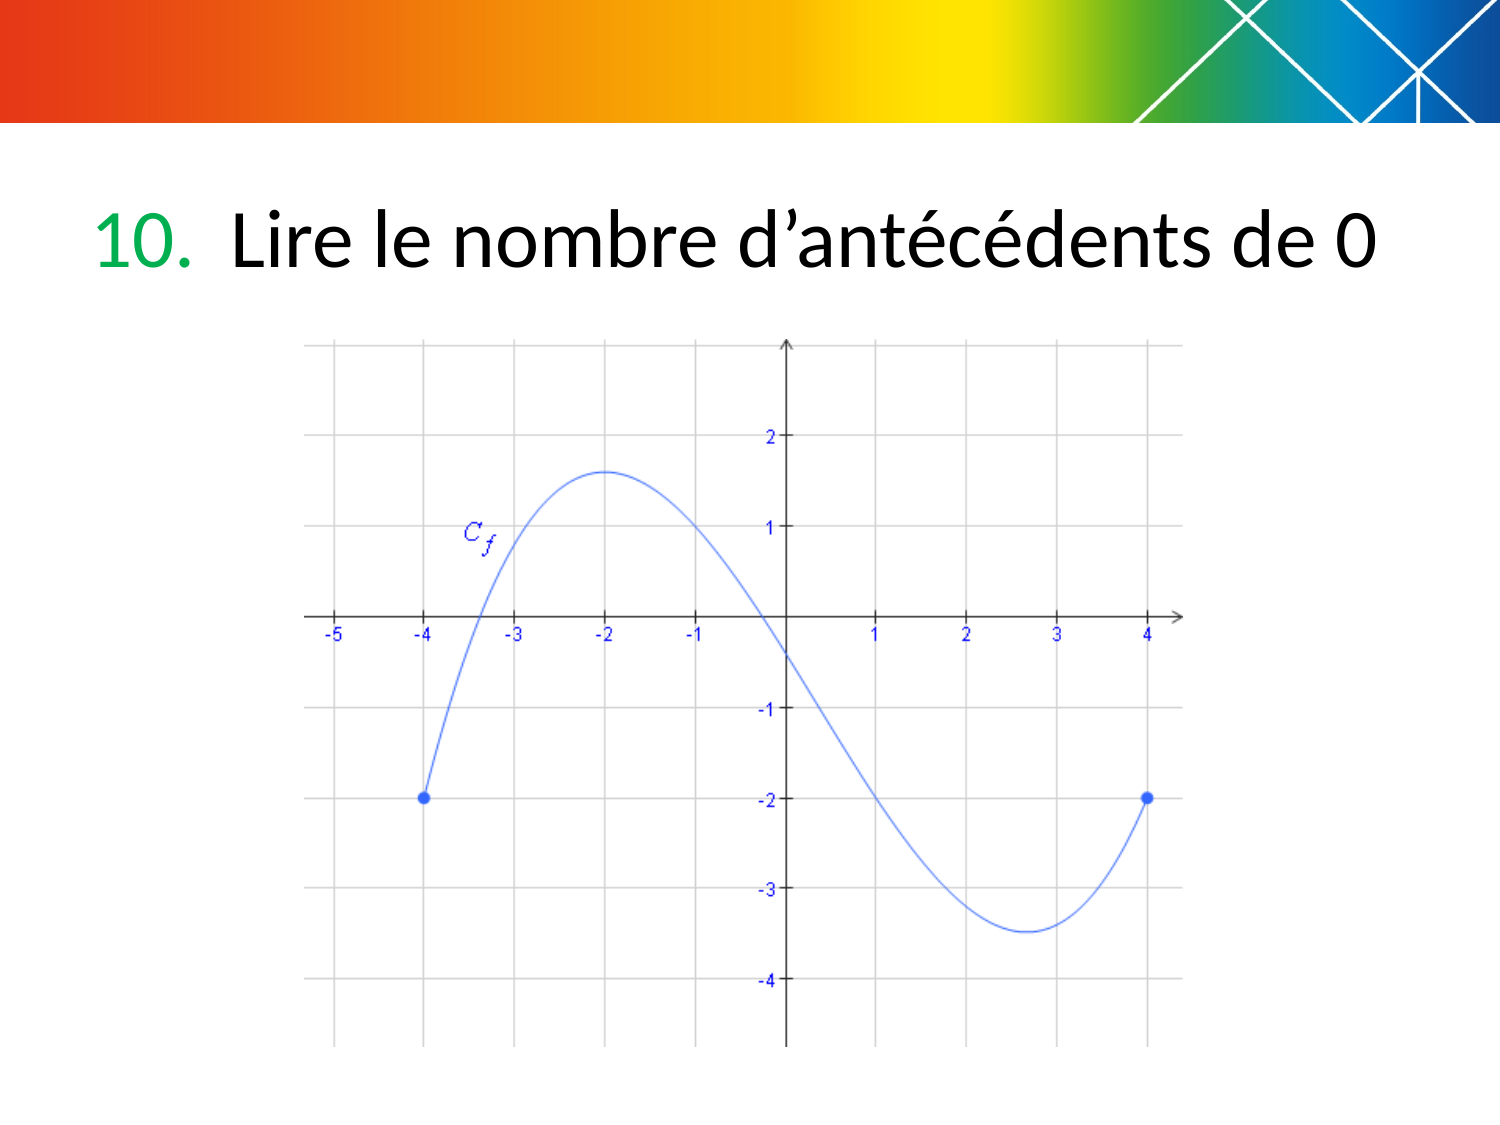

# Lire le nombre d’antécédents de 0